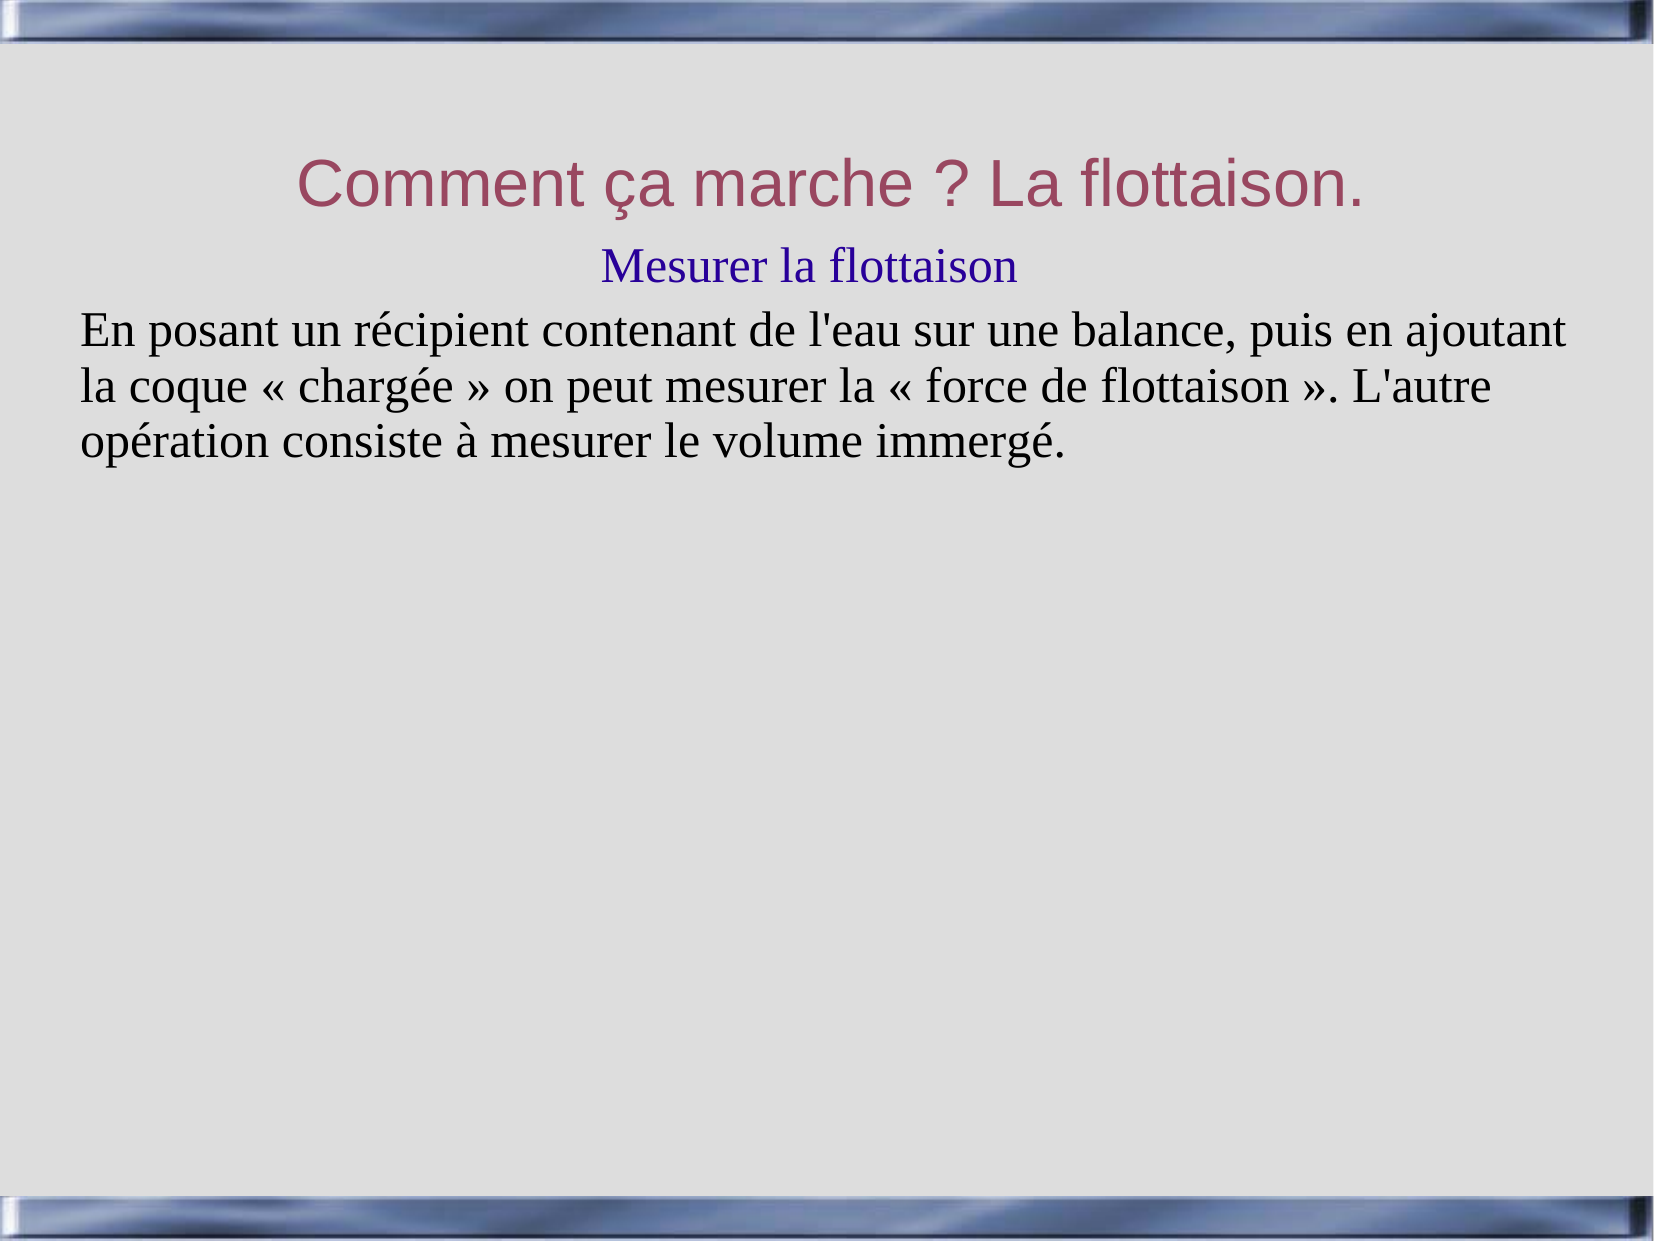

# Comment ça marche ? La flottaison.
Mesurer la flottaison
En posant un récipient contenant de l'eau sur une balance, puis en ajoutant la coque « chargée » on peut mesurer la « force de flottaison ». L'autre opération consiste à mesurer le volume immergé.